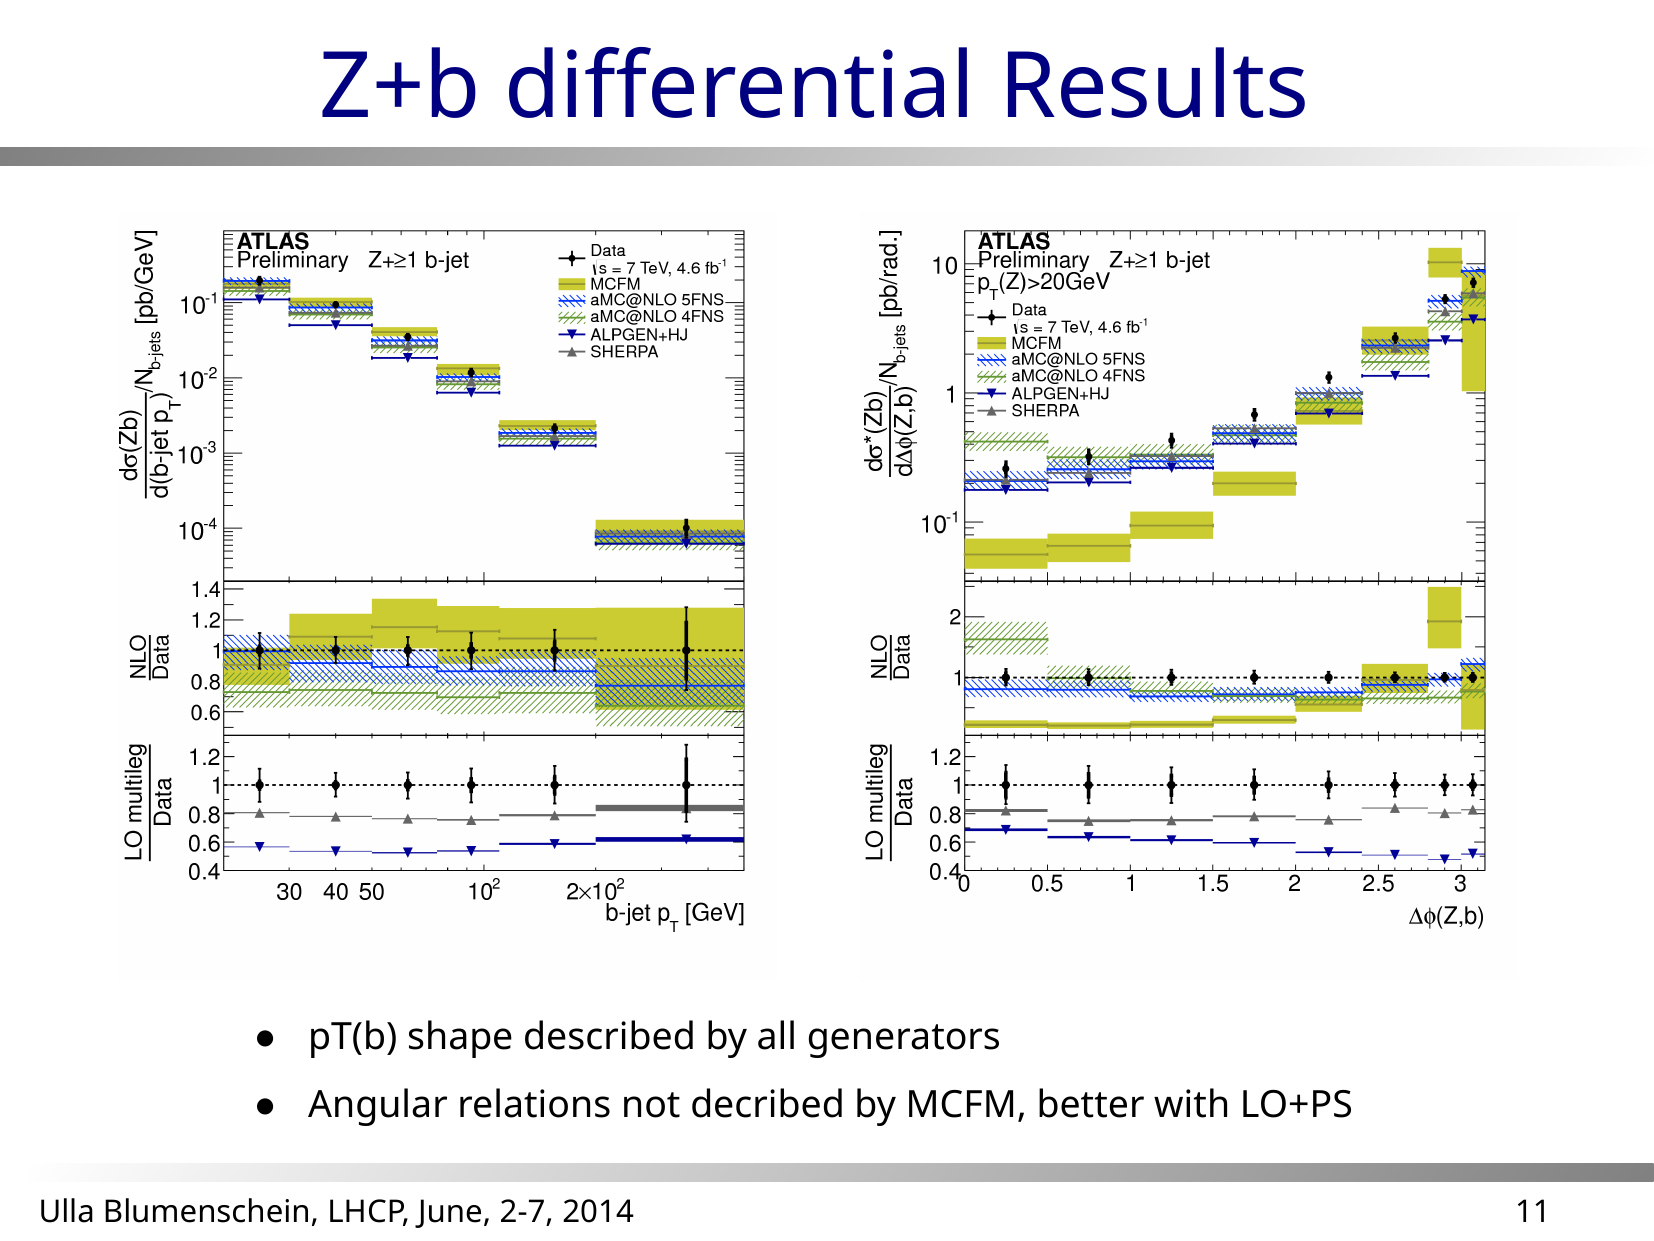

# Z+b differential Results
	● pT(b) shape described by all generators
	● Angular relations not decribed by MCFM, better with LO+PS
Ulla Blumenschein, LHCP, June, 2-7, 2014 11